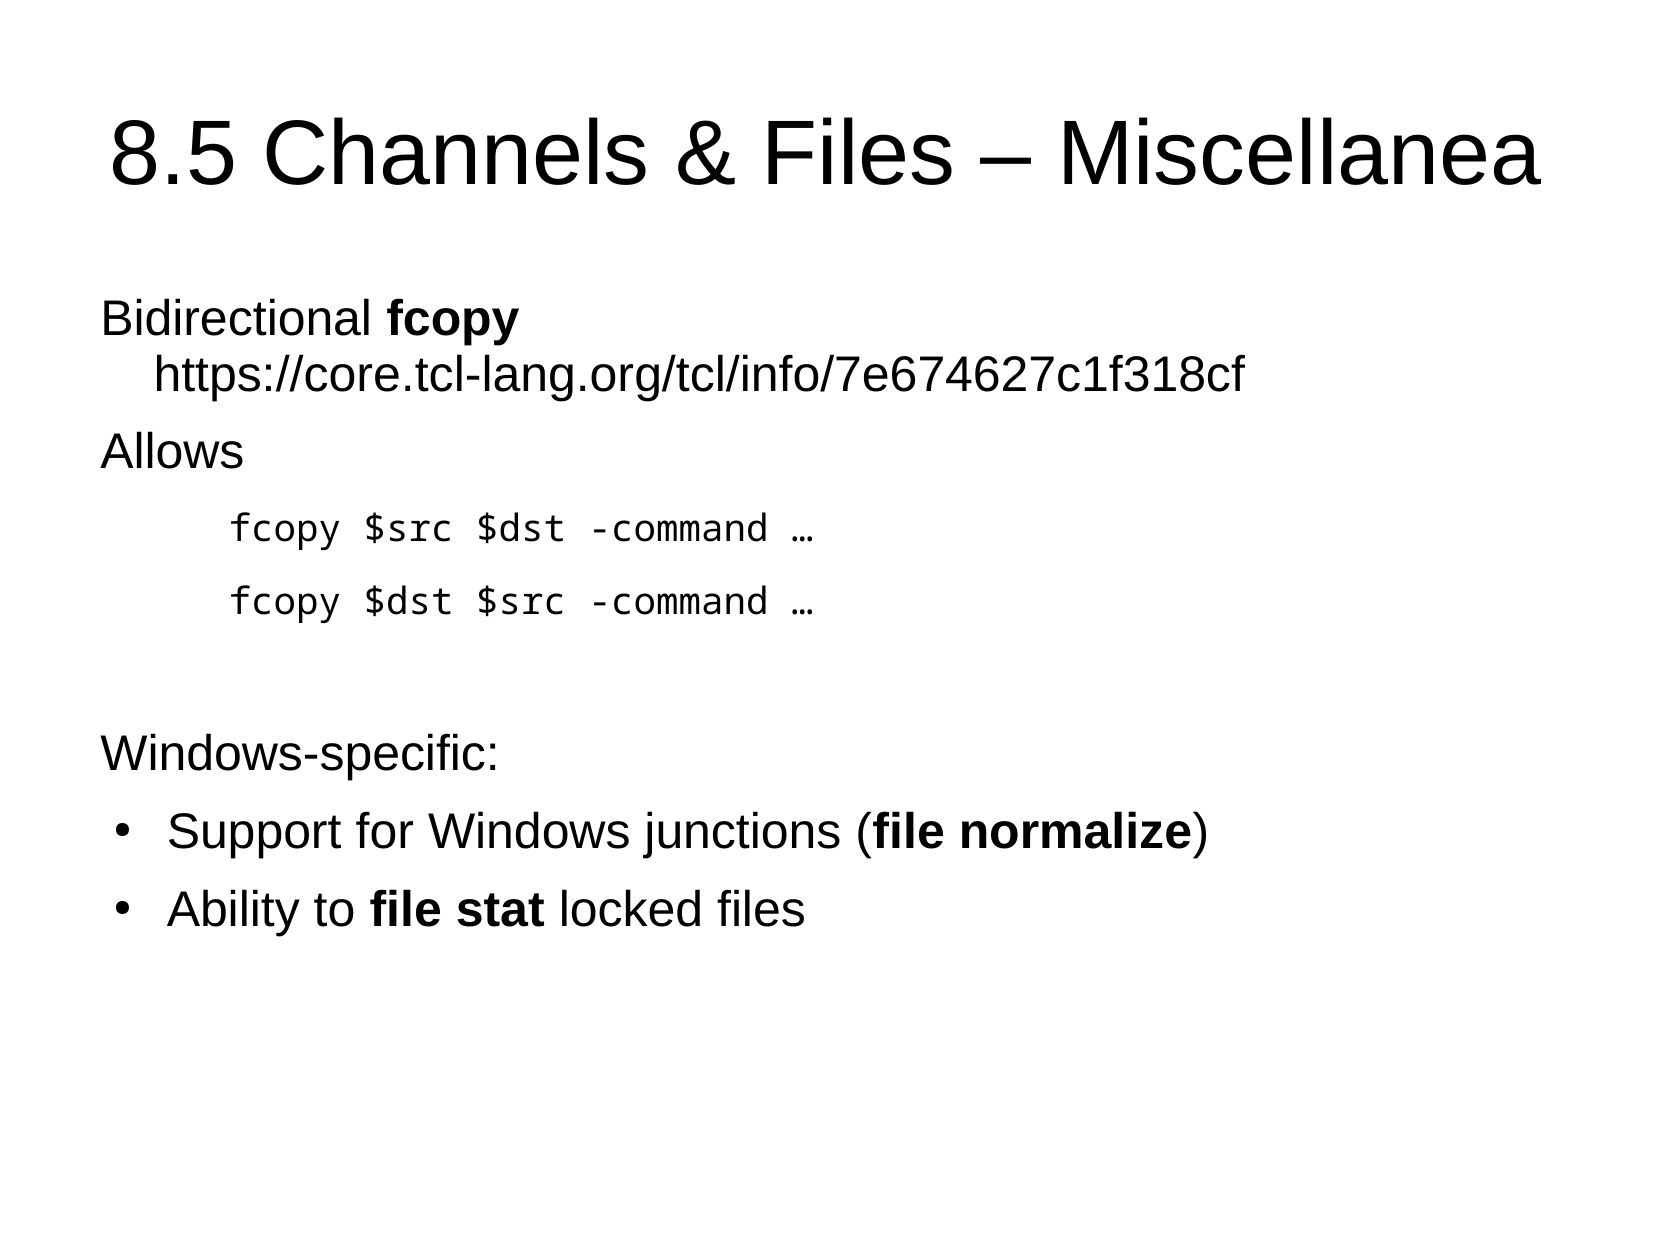

# 8.5 Channels & Files – Miscellanea
Bidirectional fcopy https://core.tcl-lang.org/tcl/info/7e674627c1f318cf
Allows
	fcopy $src $dst -command …
	fcopy $dst $src -command …
Windows-specific:
Support for Windows junctions (file normalize)
Ability to file stat locked files